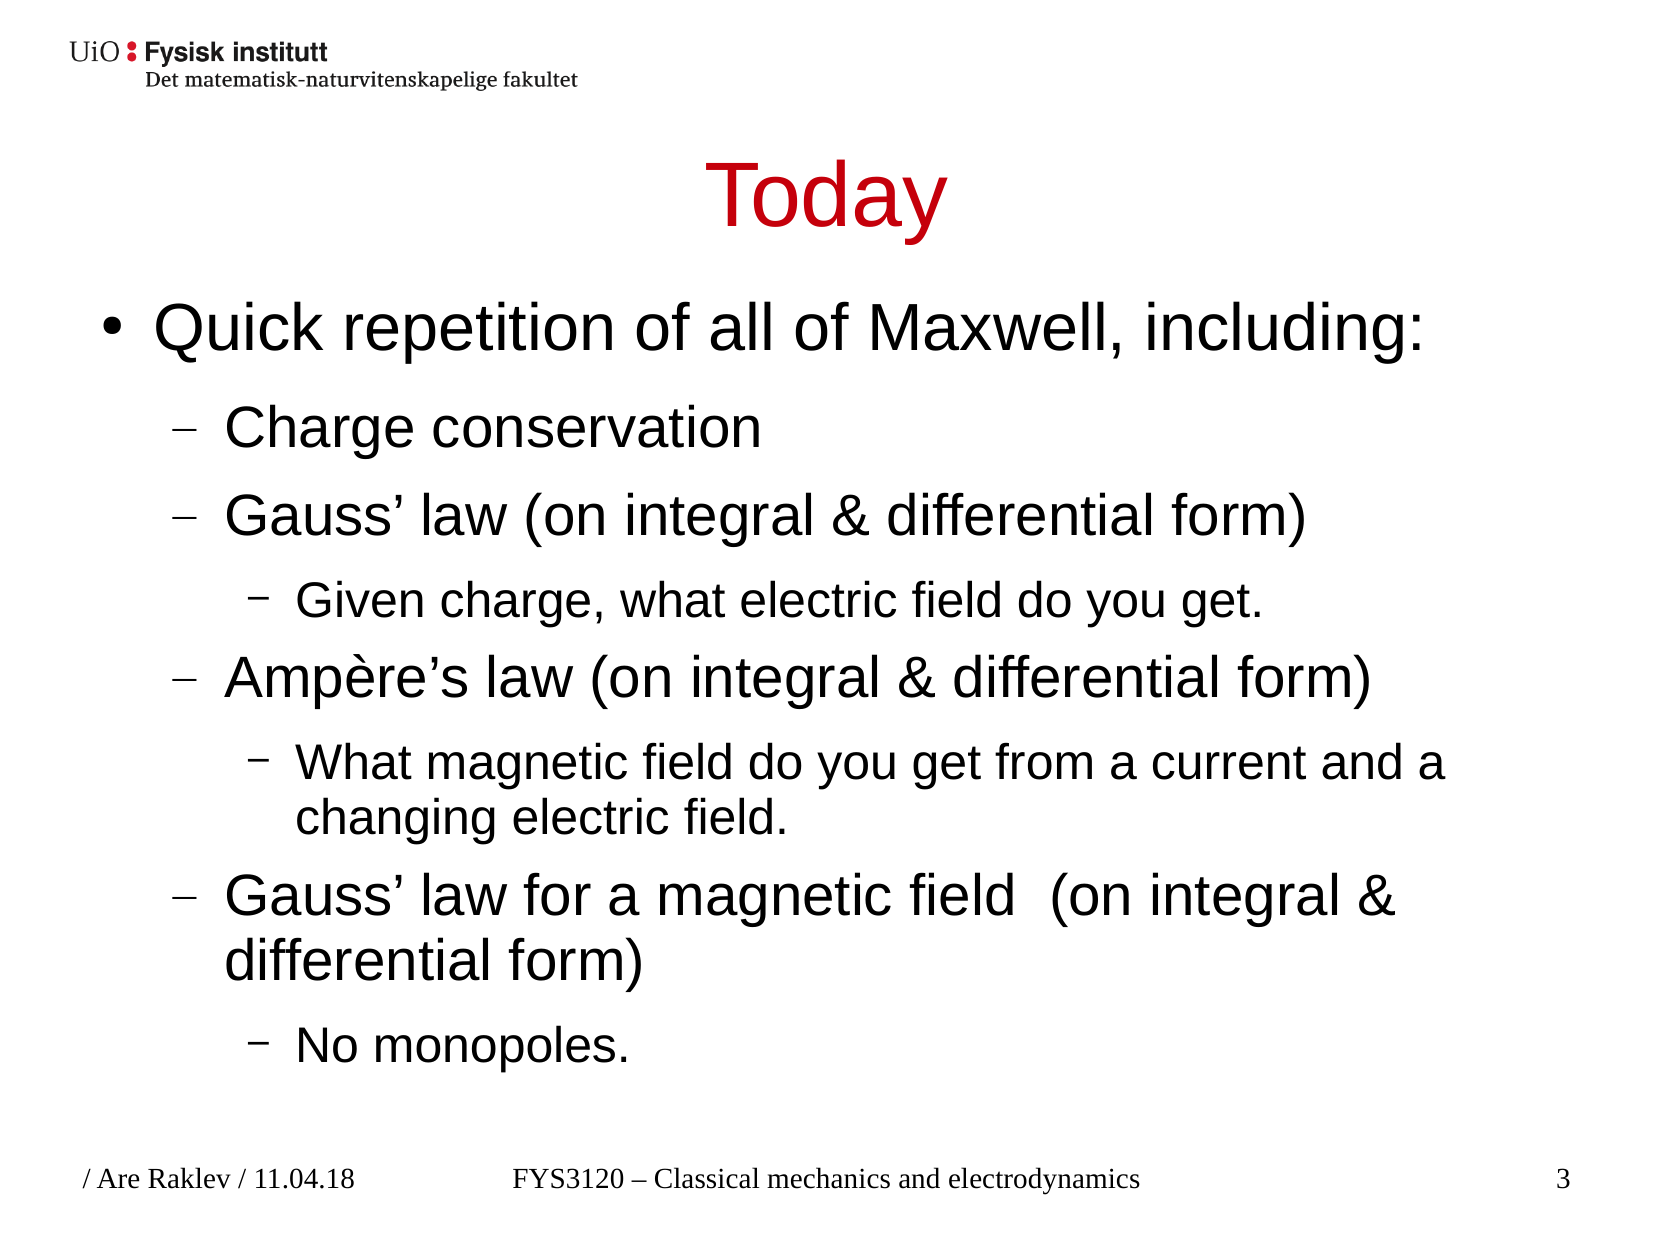

# Today
Quick repetition of all of Maxwell, including:
Charge conservation
Gauss’ law (on integral & differential form)
Given charge, what electric field do you get.
Ampère’s law (on integral & differential form)
What magnetic field do you get from a current and a changing electric field.
Gauss’ law for a magnetic field (on integral & differential form)
No monopoles.
/ Are Raklev / 11.04.18
FYS3120 – Classical mechanics and electrodynamics
3